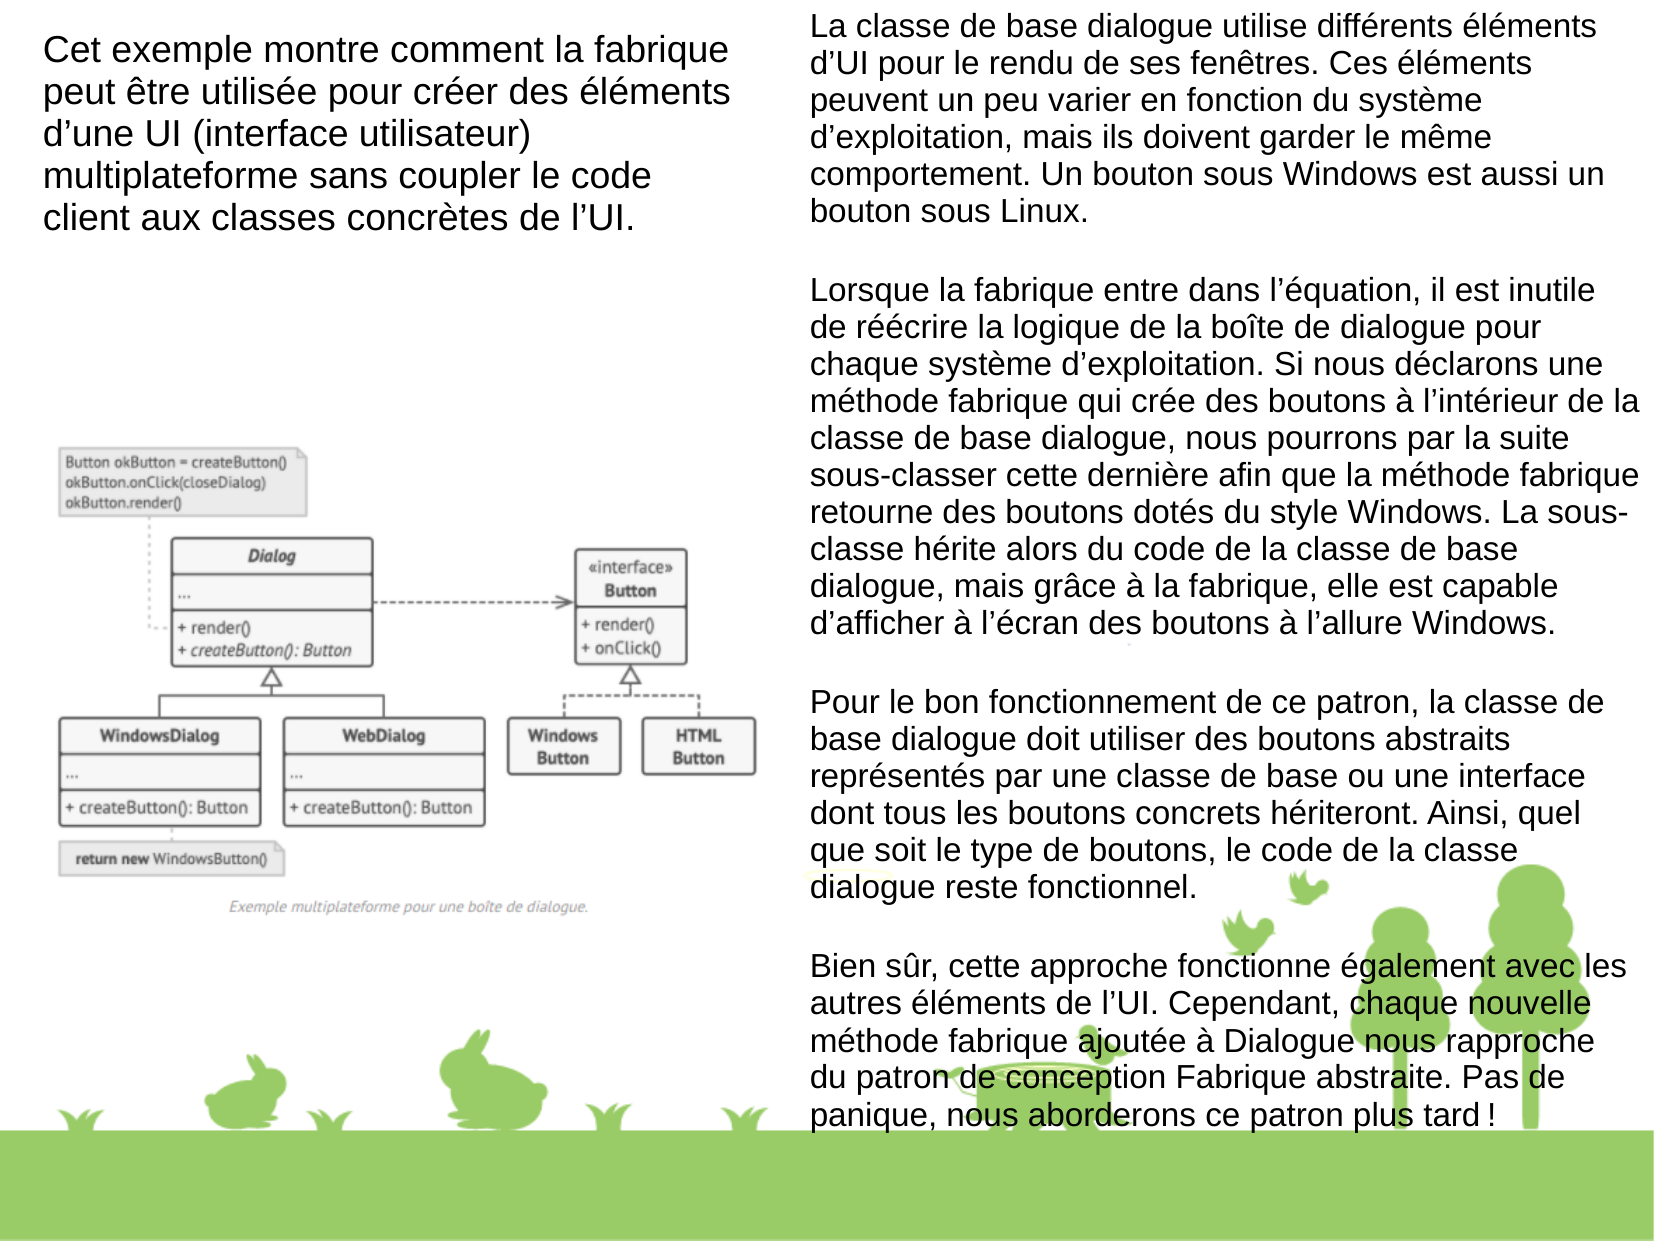

La classe de base dialogue utilise différents éléments d’UI pour le rendu de ses fenêtres. Ces éléments peuvent un peu varier en fonction du système d’exploitation, mais ils doivent garder le même comportement. Un bouton sous Windows est aussi un bouton sous Linux.
Lorsque la fabrique entre dans l’équation, il est inutile de réécrire la logique de la boîte de dialogue pour chaque système d’exploitation. Si nous déclarons une méthode fabrique qui crée des boutons à l’intérieur de la classe de base dialogue, nous pourrons par la suite sous-classer cette dernière afin que la méthode fabrique retourne des boutons dotés du style Windows. La sous-classe hérite alors du code de la classe de base dialogue, mais grâce à la fabrique, elle est capable d’afficher à l’écran des boutons à l’allure Windows.
Pour le bon fonctionnement de ce patron, la classe de base dialogue doit utiliser des boutons abstraits représentés par une classe de base ou une interface dont tous les boutons concrets hériteront. Ainsi, quel que soit le type de boutons, le code de la classe dialogue reste fonctionnel.
Bien sûr, cette approche fonctionne également avec les autres éléments de l’UI. Cependant, chaque nouvelle méthode fabrique ajoutée à Dialogue nous rapproche du patron de conception Fabrique abstraite. Pas de panique, nous aborderons ce patron plus tard !
Cet exemple montre comment la fabrique peut être utilisée pour créer des éléments d’une UI (interface utilisateur) multiplateforme sans coupler le code client aux classes concrètes de l’UI.